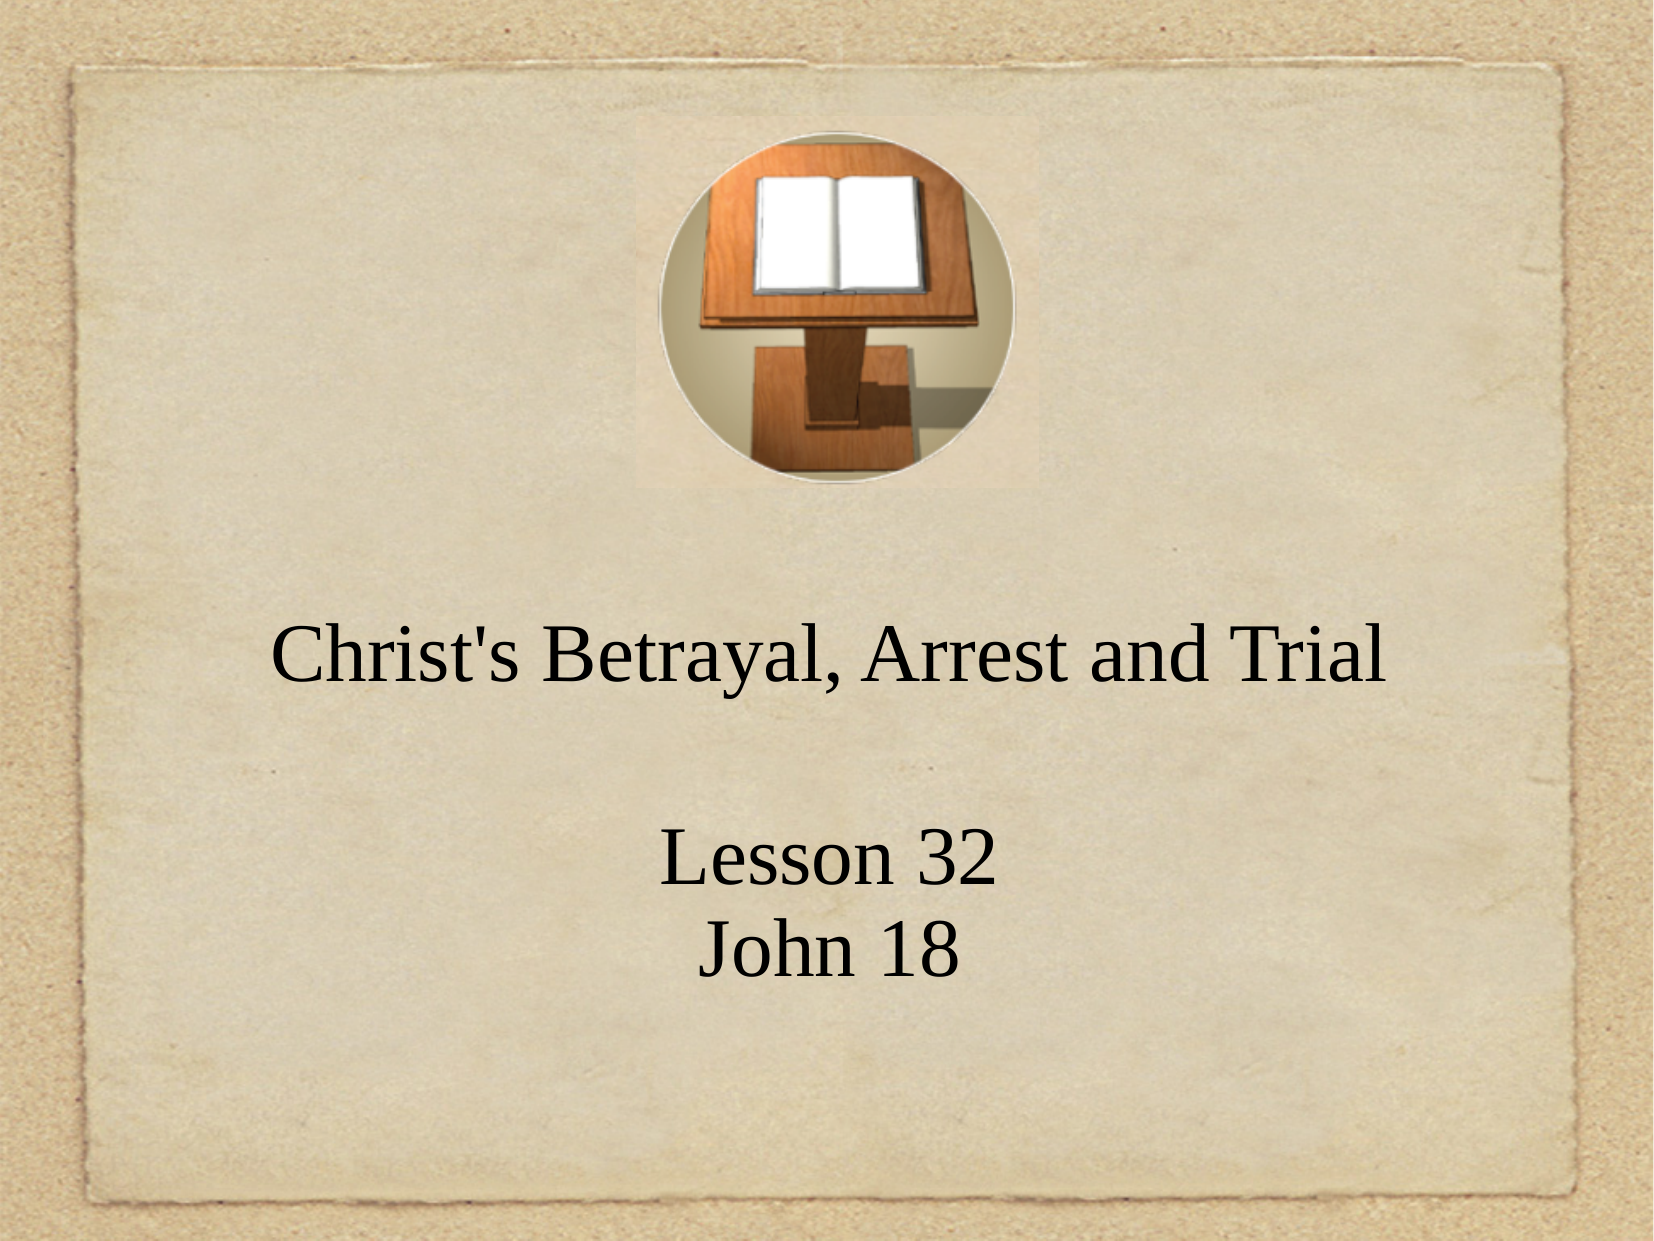

#
Christ's Betrayal, Arrest and Trial
Lesson 32
John 18